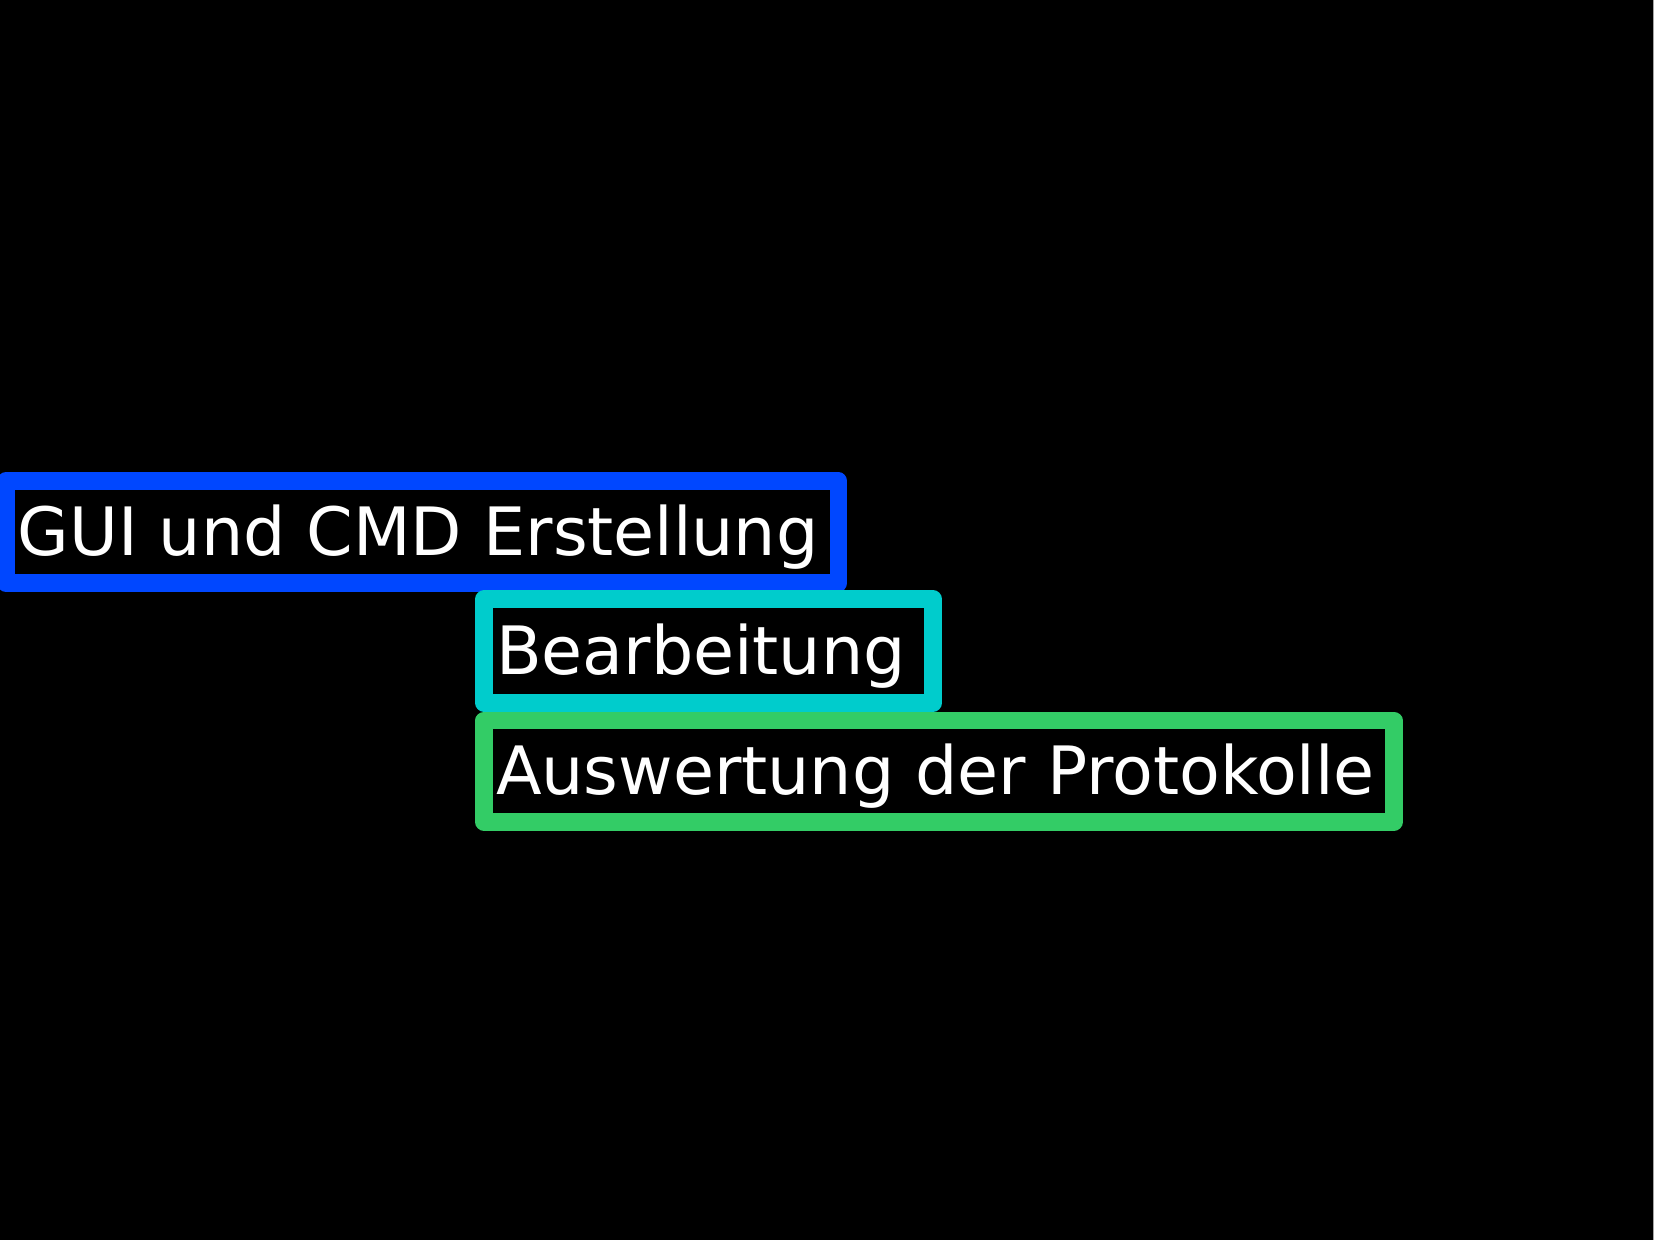

GUI und CMD Erstellung
Bearbeitung
Auswertung der Protokolle